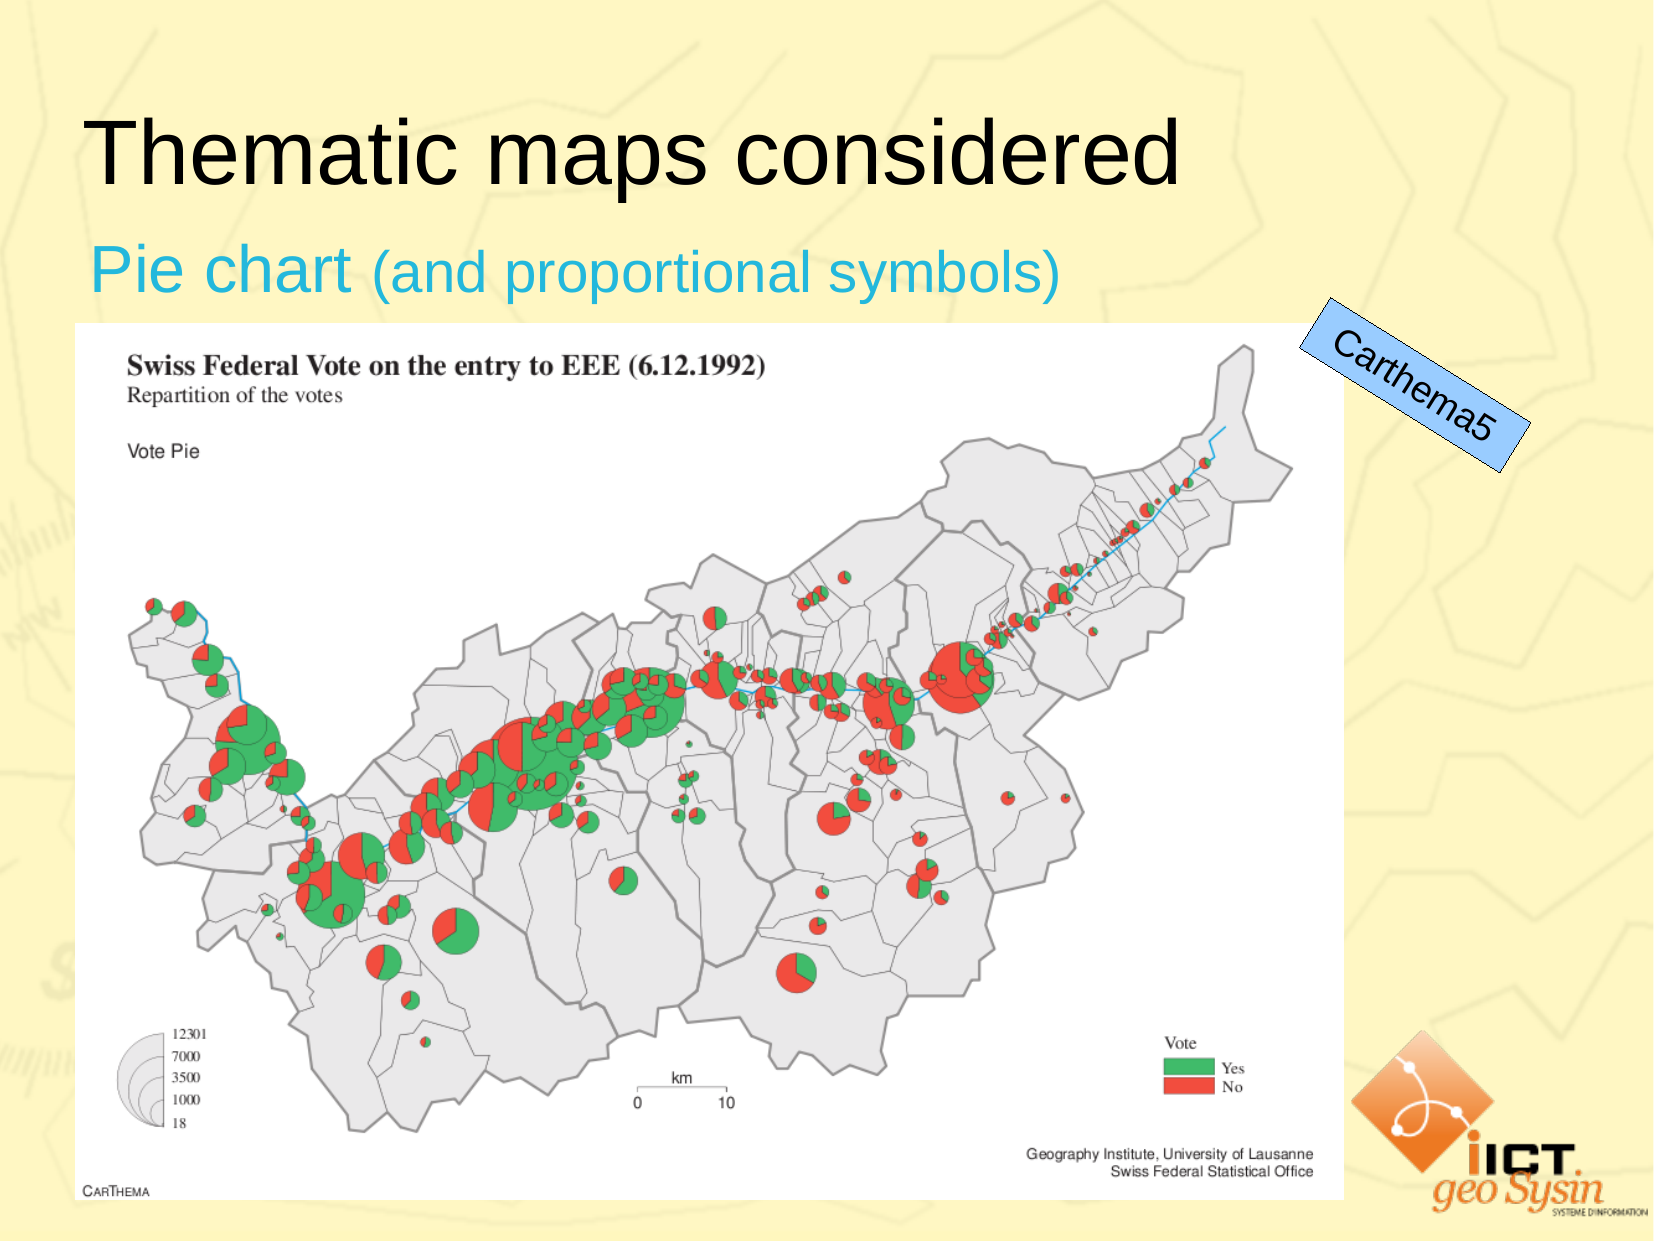

# Thematic maps considered
Pie chart (and proportional symbols)
Carthema5